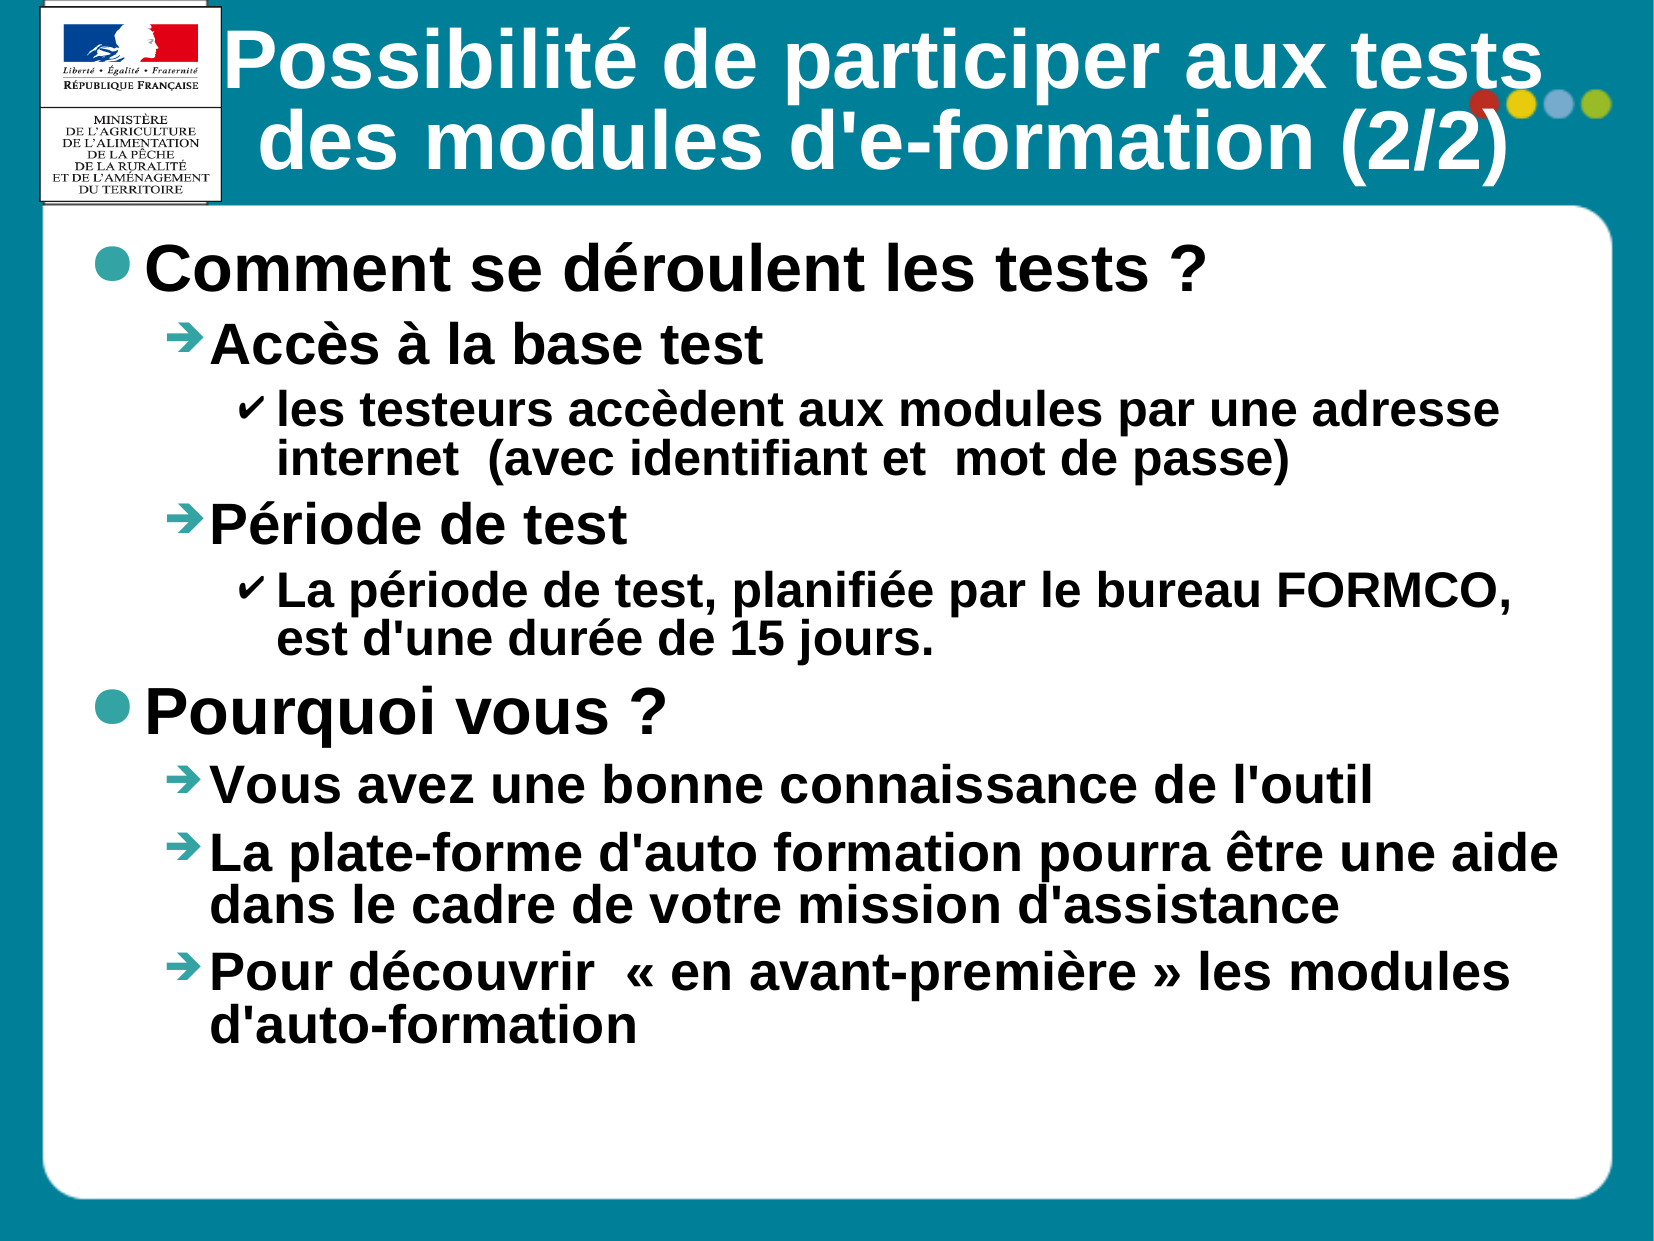

# Possibilité de participer aux tests des modules d'e-formation (2/2)
Comment se déroulent les tests ?
Accès à la base test
les testeurs accèdent aux modules par une adresse internet (avec identifiant et mot de passe)
Période de test
La période de test, planifiée par le bureau FORMCO, est d'une durée de 15 jours.
Pourquoi vous ?
Vous avez une bonne connaissance de l'outil
La plate-forme d'auto formation pourra être une aide dans le cadre de votre mission d'assistance
Pour découvrir « en avant-première » les modules d'auto-formation